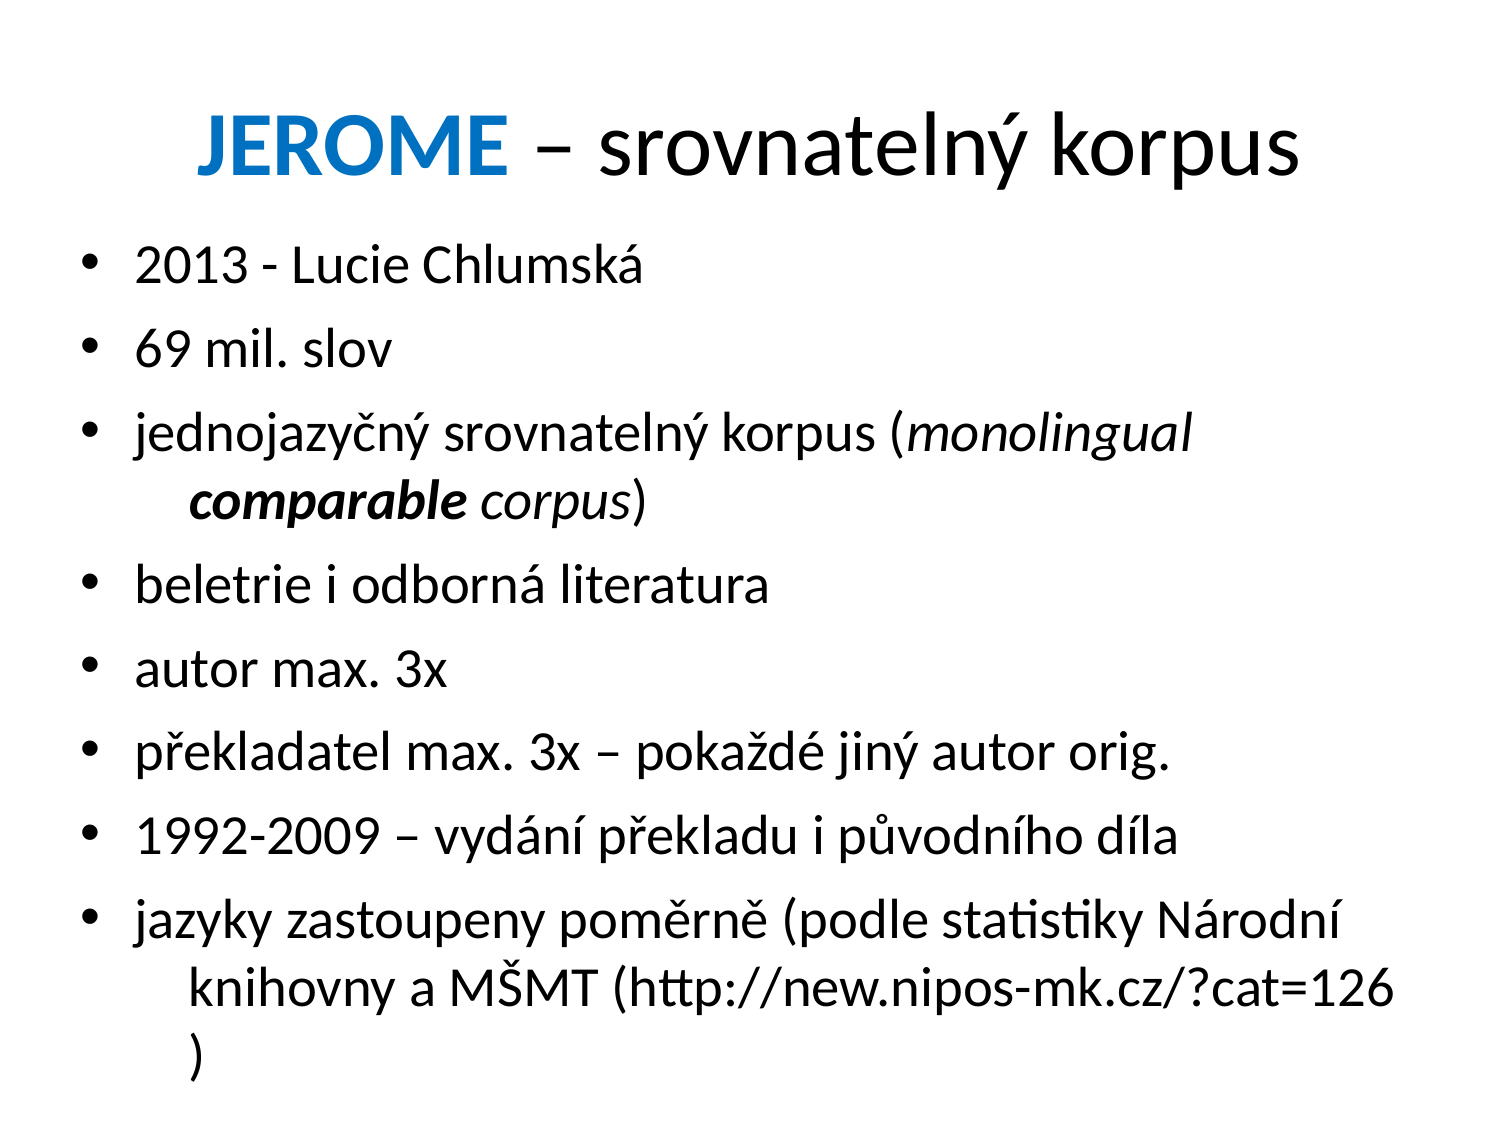

# JEROME – srovnatelný korpus
2013 - Lucie Chlumská
69 mil. slov
jednojazyčný srovnatelný korpus (monolingual comparable corpus)
beletrie i odborná literatura
autor max. 3x
překladatel max. 3x – pokaždé jiný autor orig.
1992-2009 – vydání překladu i původního díla
jazyky zastoupeny poměrně (podle statistiky Národní knihovny a MŠMT (http://new.nipos-mk.cz/?cat=126)